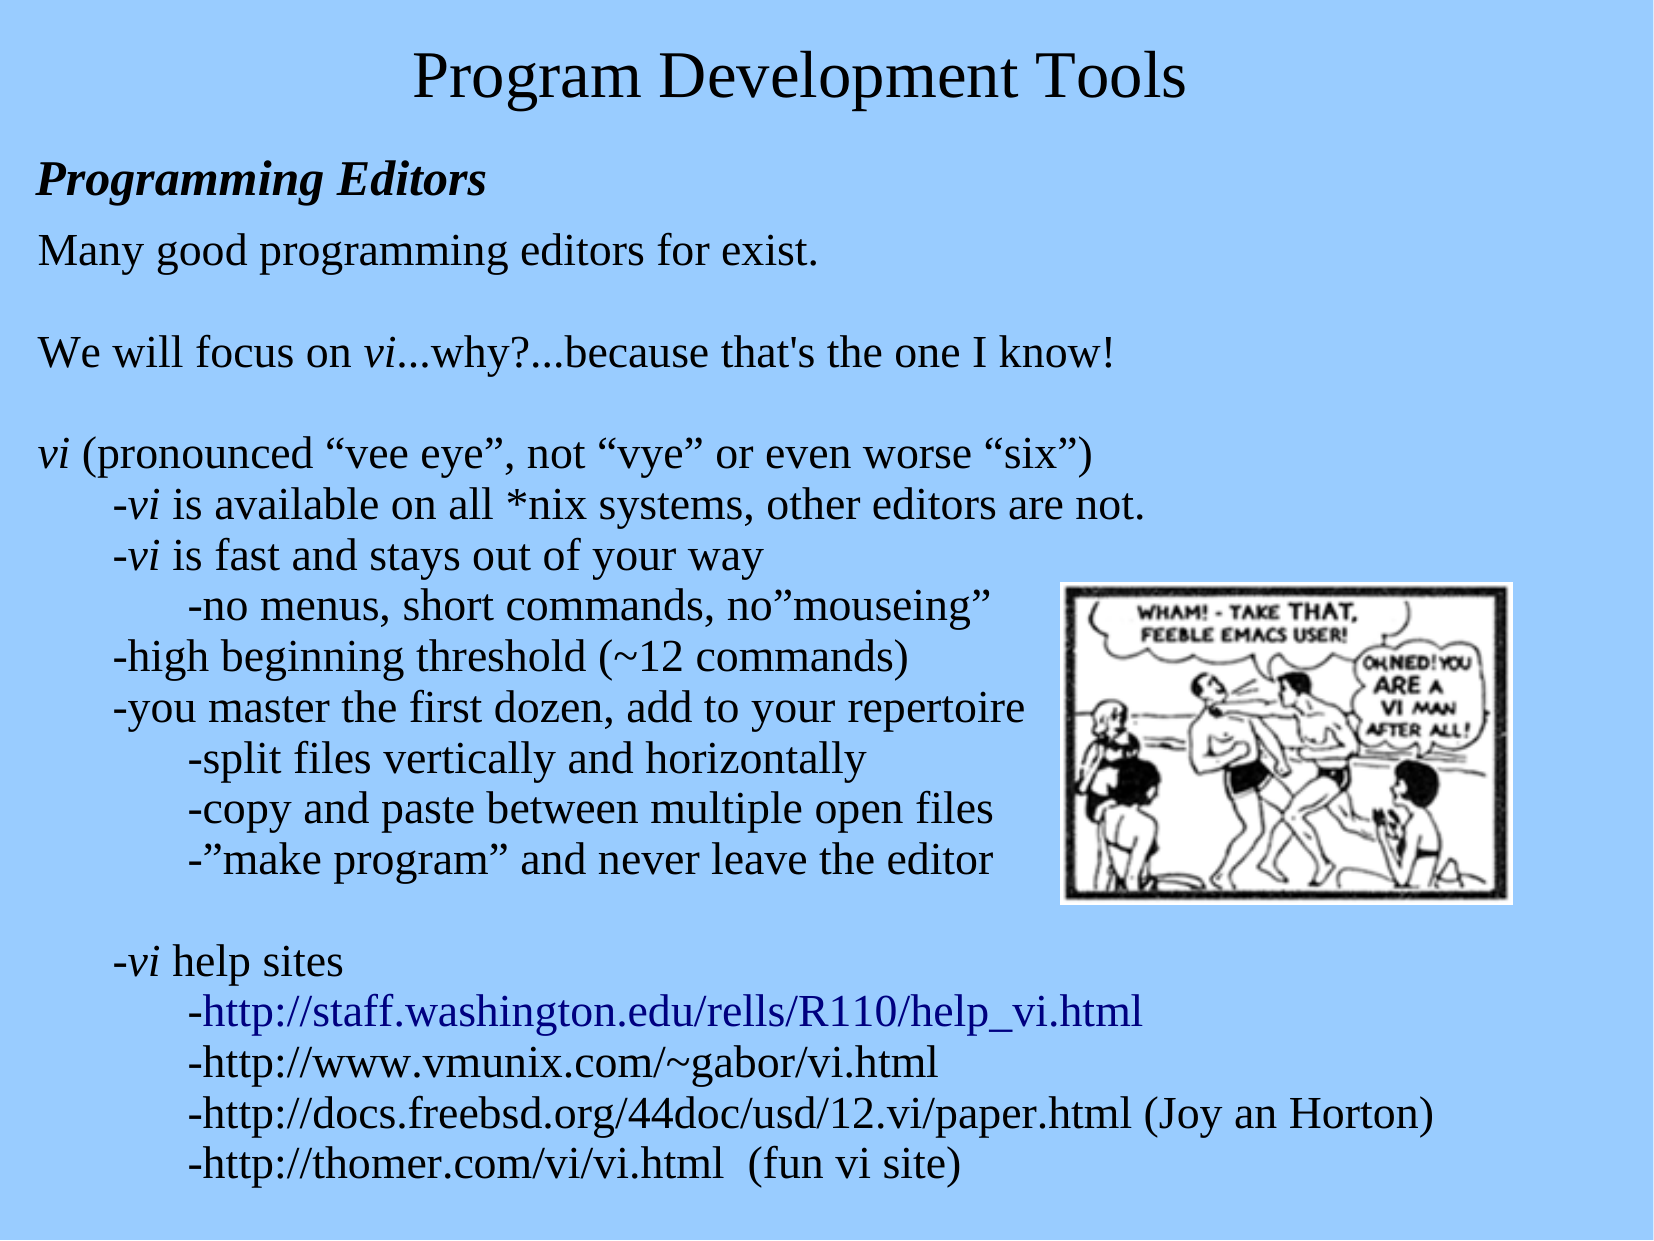

Program Development Tools
Programming Editors
Many good programming editors for exist.
We will focus on vi...why?...because that's the one I know!
vi (pronounced “vee eye”, not “vye” or even worse “six”)
	-vi is available on all *nix systems, other editors are not.
	-vi is fast and stays out of your way
		-no menus, short commands, no”mouseing”
	-high beginning threshold (~12 commands)
	-you master the first dozen, add to your repertoire
		-split files vertically and horizontally
		-copy and paste between multiple open files
		-”make program” and never leave the editor
	-vi help sites
		-http://staff.washington.edu/rells/R110/help_vi.html
		-http://www.vmunix.com/~gabor/vi.html
		-http://docs.freebsd.org/44doc/usd/12.vi/paper.html (Joy an Horton)
		-http://thomer.com/vi/vi.html (fun vi site)